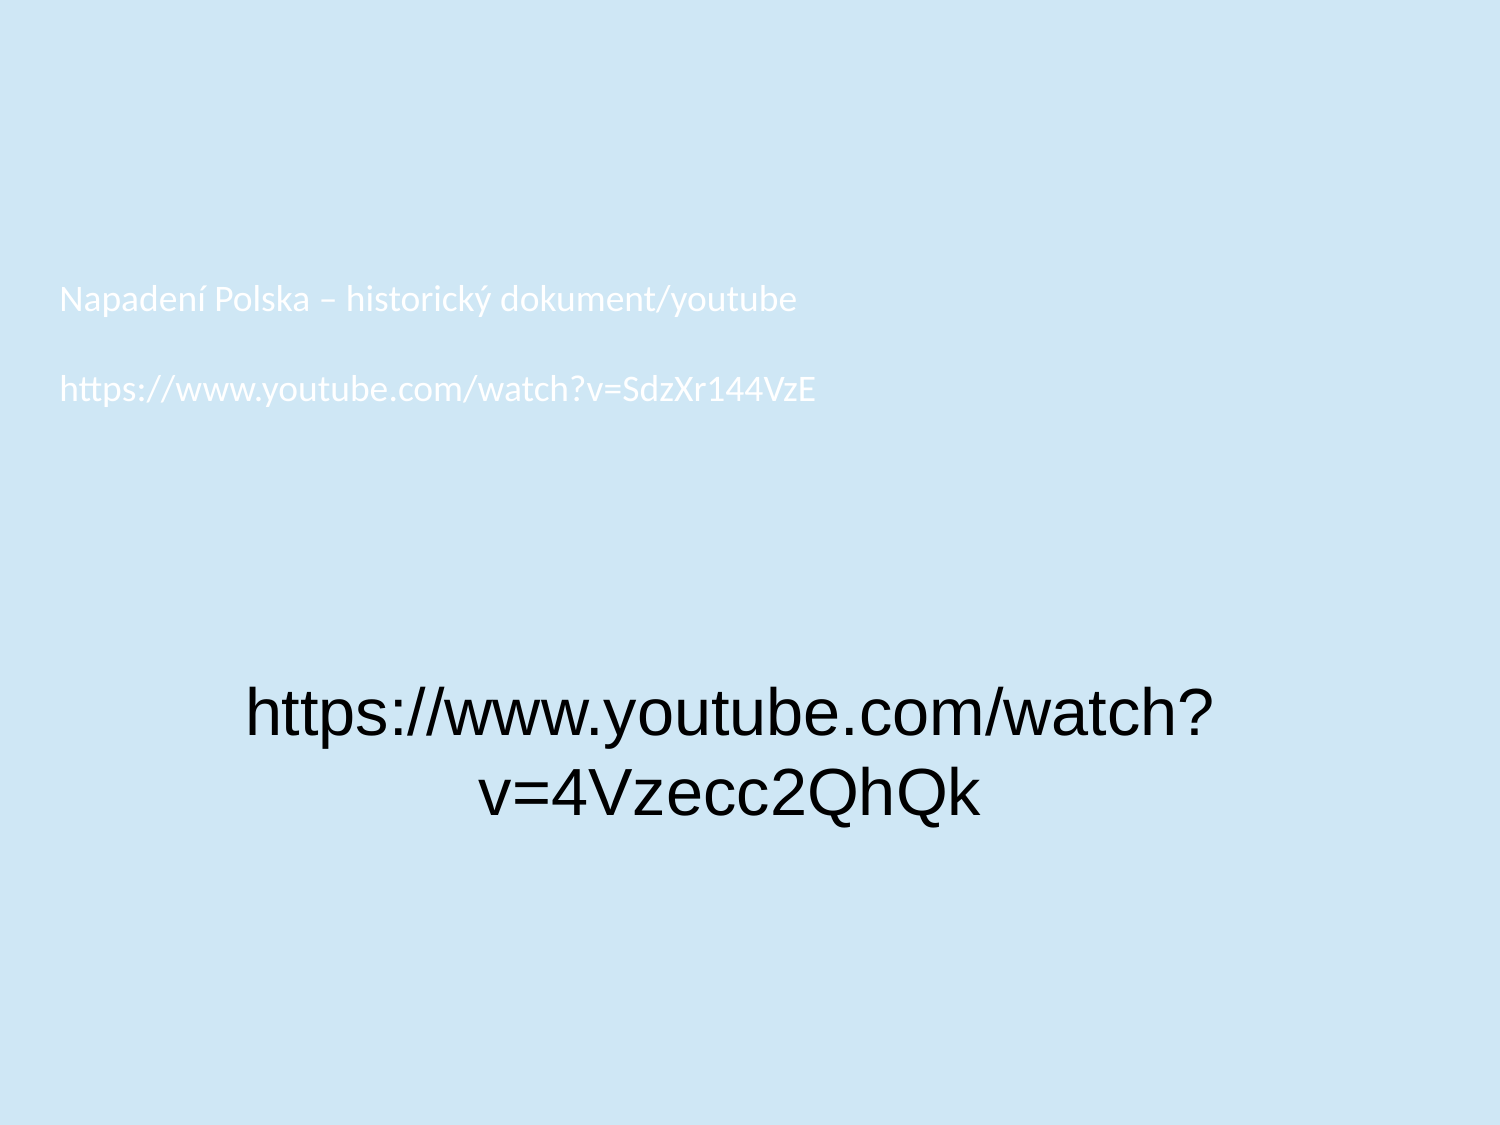

Napadení Polska – historický dokument/youtube
https://www.youtube.com/watch?v=SdzXr144VzE
https://www.youtube.com/watch?v=4Vzecc2QhQk